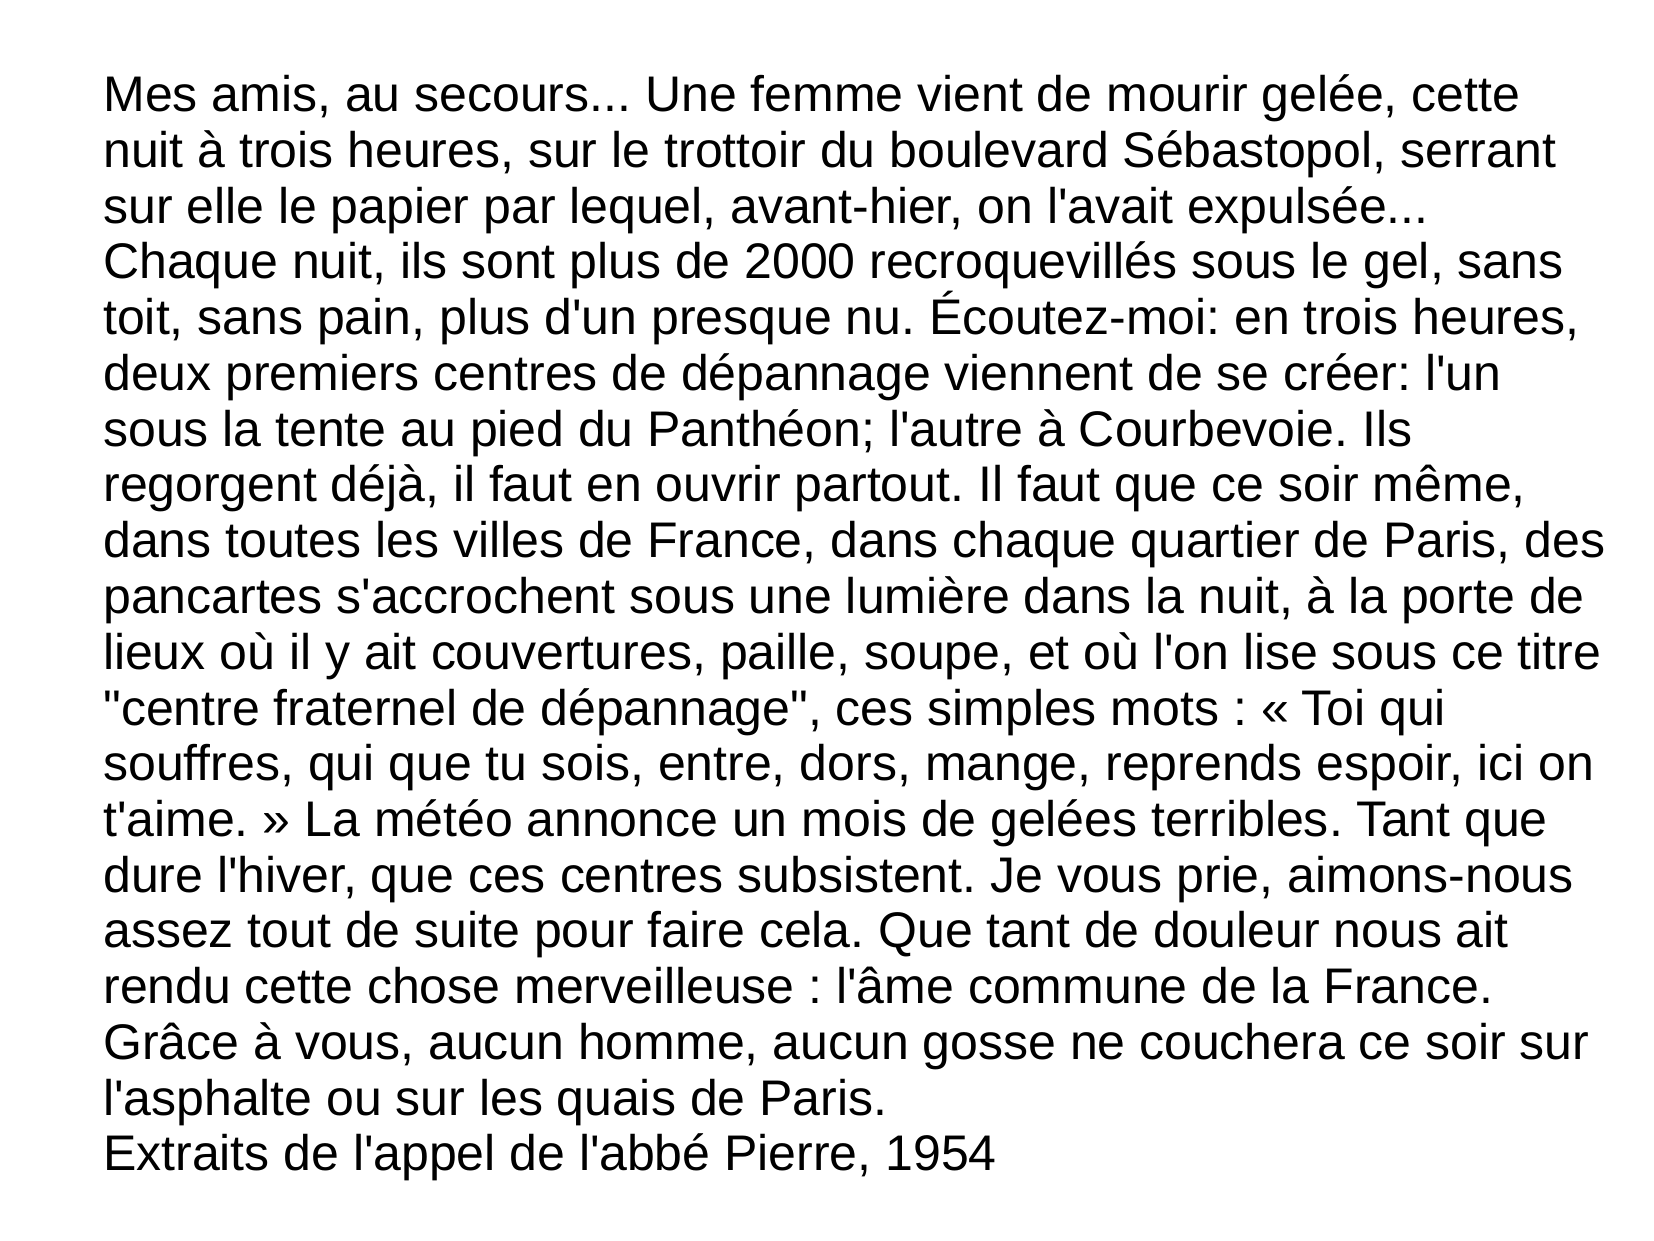

Mes amis, au secours... Une femme vient de mourir gelée, cette nuit à trois heures, sur le trottoir du boulevard Sébastopol, serrant sur elle le papier par lequel, avant-hier, on l'avait expulsée... Chaque nuit, ils sont plus de 2000 recroquevillés sous le gel, sans toit, sans pain, plus d'un presque nu. Écoutez-moi: en trois heures, deux premiers centres de dépannage viennent de se créer: l'un sous la tente au pied du Panthéon; l'autre à Courbevoie. Ils regorgent déjà, il faut en ouvrir partout. Il faut que ce soir même, dans toutes les villes de France, dans chaque quartier de Paris, des pancartes s'accrochent sous une lumière dans la nuit, à la porte de lieux où il y ait couvertures, paille, soupe, et où l'on lise sous ce titre "centre fraternel de dépannage", ces simples mots : « Toi qui souffres, qui que tu sois, entre, dors, mange, reprends espoir, ici on t'aime. » La météo annonce un mois de gelées terribles. Tant que dure l'hiver, que ces centres subsistent. Je vous prie, aimons-nous assez tout de suite pour faire cela. Que tant de douleur nous ait rendu cette chose merveilleuse : l'âme commune de la France. Grâce à vous, aucun homme, aucun gosse ne couchera ce soir sur l'asphalte ou sur les quais de Paris.
Extraits de l'appel de l'abbé Pierre, 1954